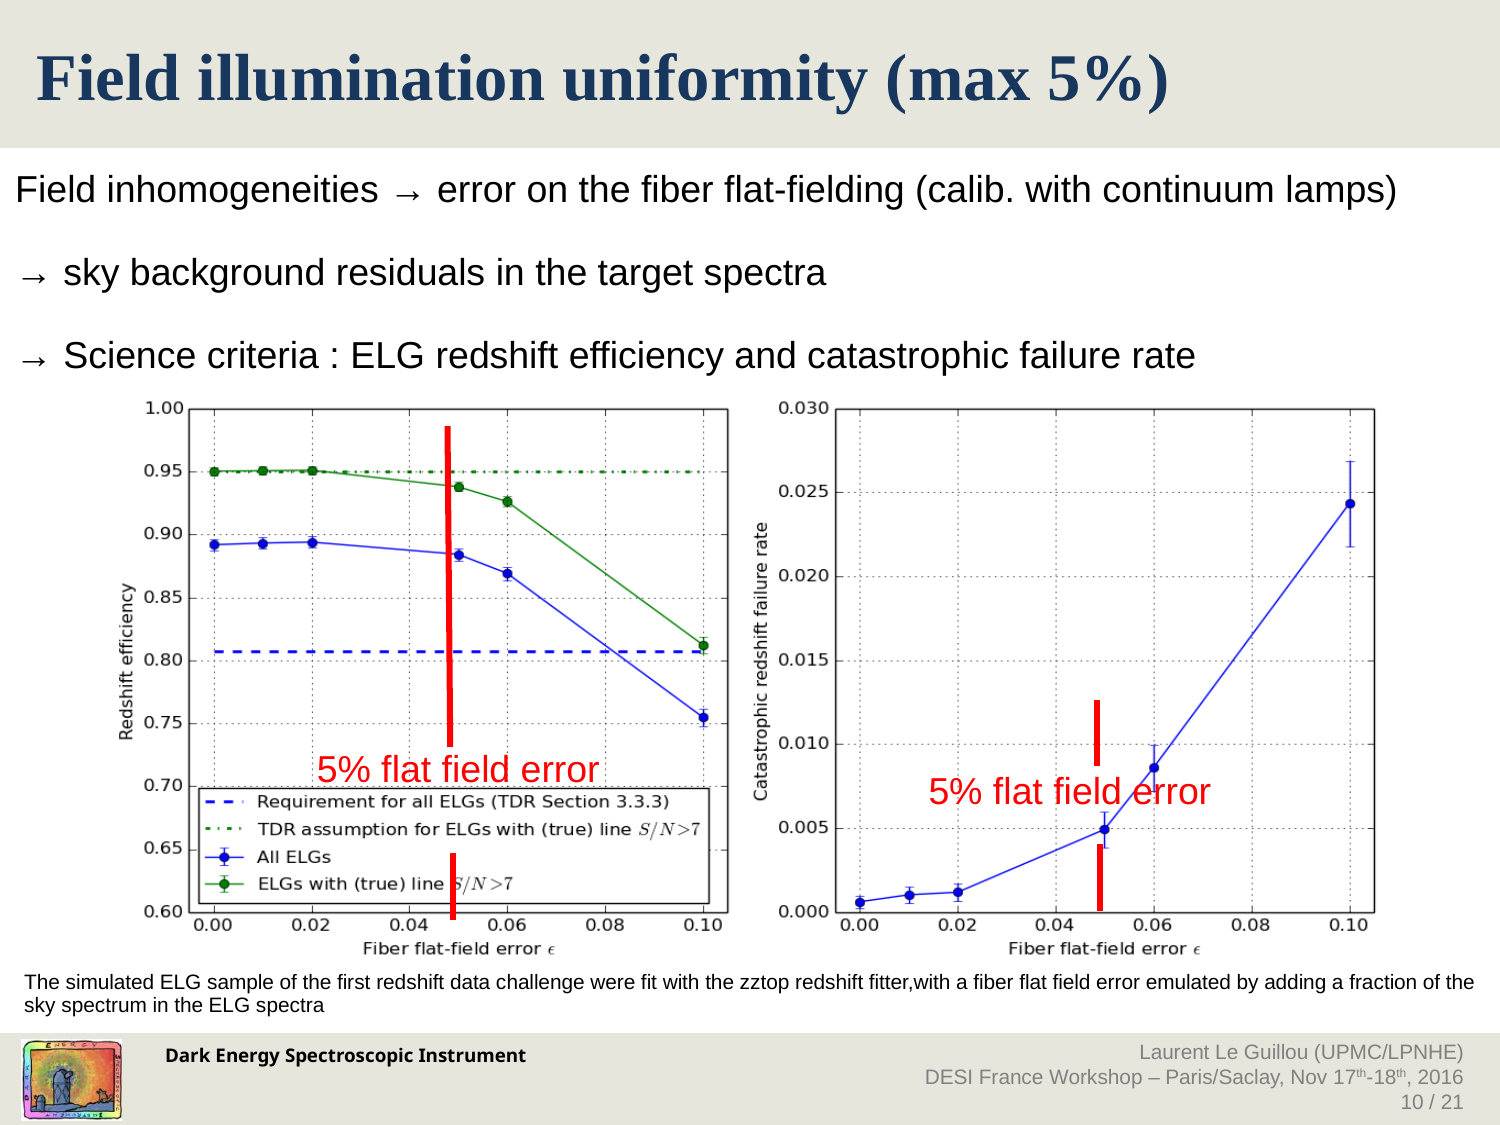

# Field illumination uniformity (max 5%)
Field inhomogeneities → error on the fiber flat-fielding (calib. with continuum lamps)
→ sky background residuals in the target spectra
→ Science criteria : ELG redshift efficiency and catastrophic failure rate
5% flat field error
5% flat field error
The simulated ELG sample of the first redshift data challenge were fit with the zztop redshift fitter,with a fiber flat field error emulated by adding a fraction of the sky spectrum in the ELG spectra